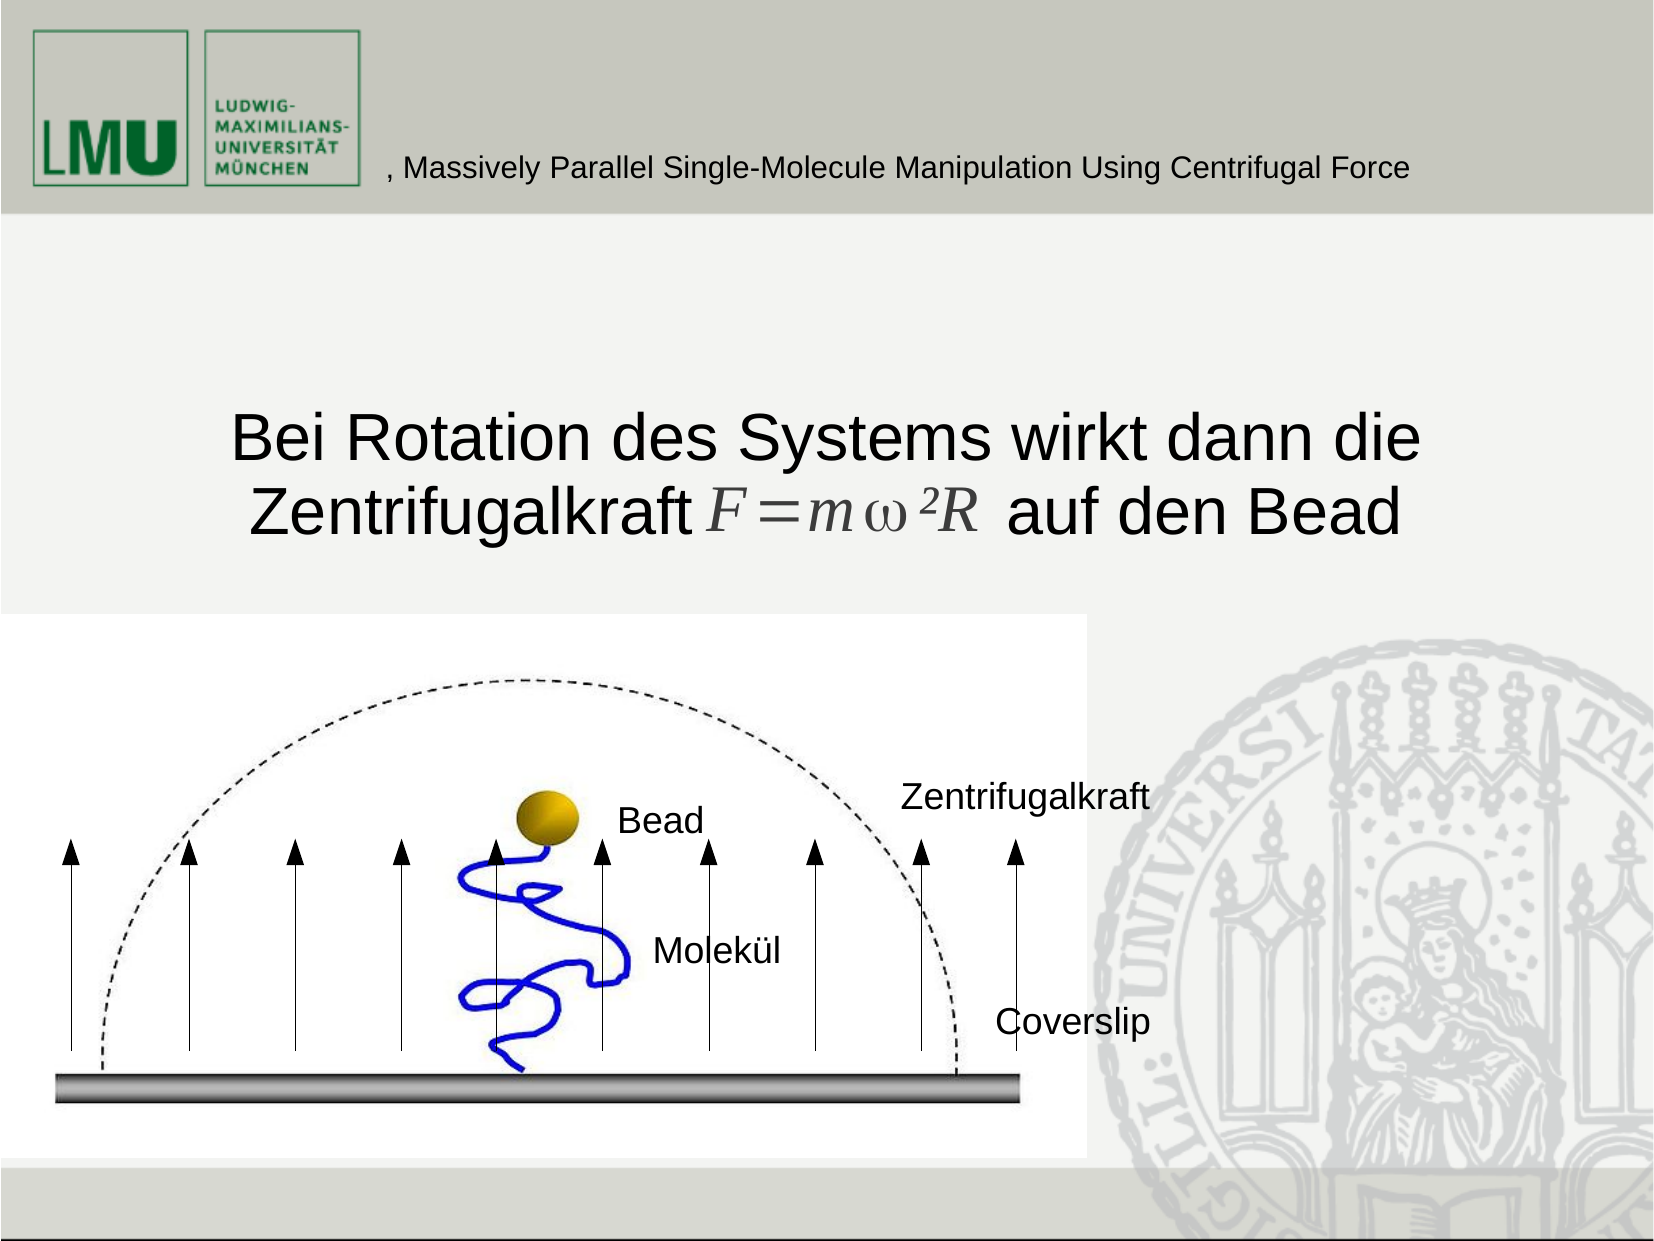

, Massively Parallel Single-Molecule Manipulation Using Centrifugal Force
Bei Rotation des Systems wirkt dann die Zentrifugalkraft auf den Bead
Zentrifugalkraft
Bead
#
Molekül
Coverslip